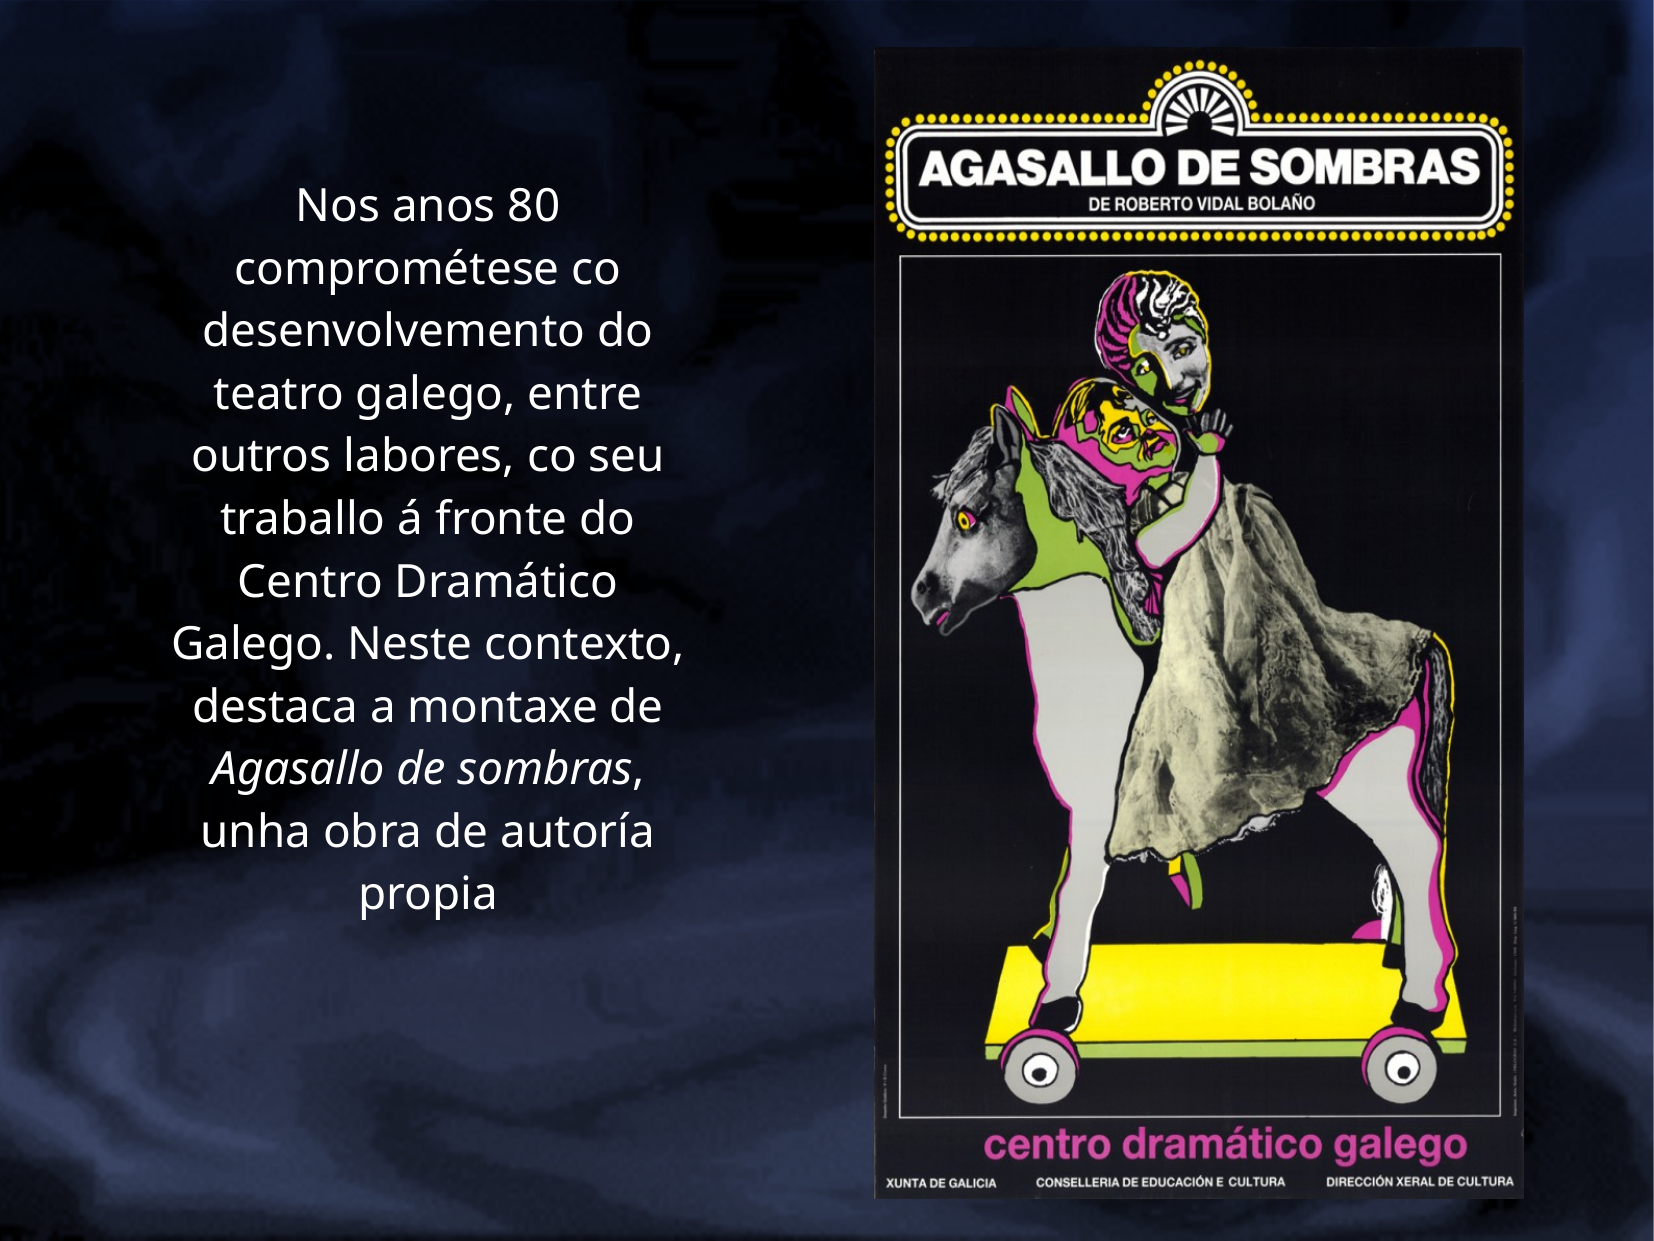

Nos anos 80 comprométese co desenvolvemento do teatro galego, entre outros labores, co seu traballo á fronte do Centro Dramático Galego. Neste contexto, destaca a montaxe de Agasallo de sombras, unha obra de autoría propia